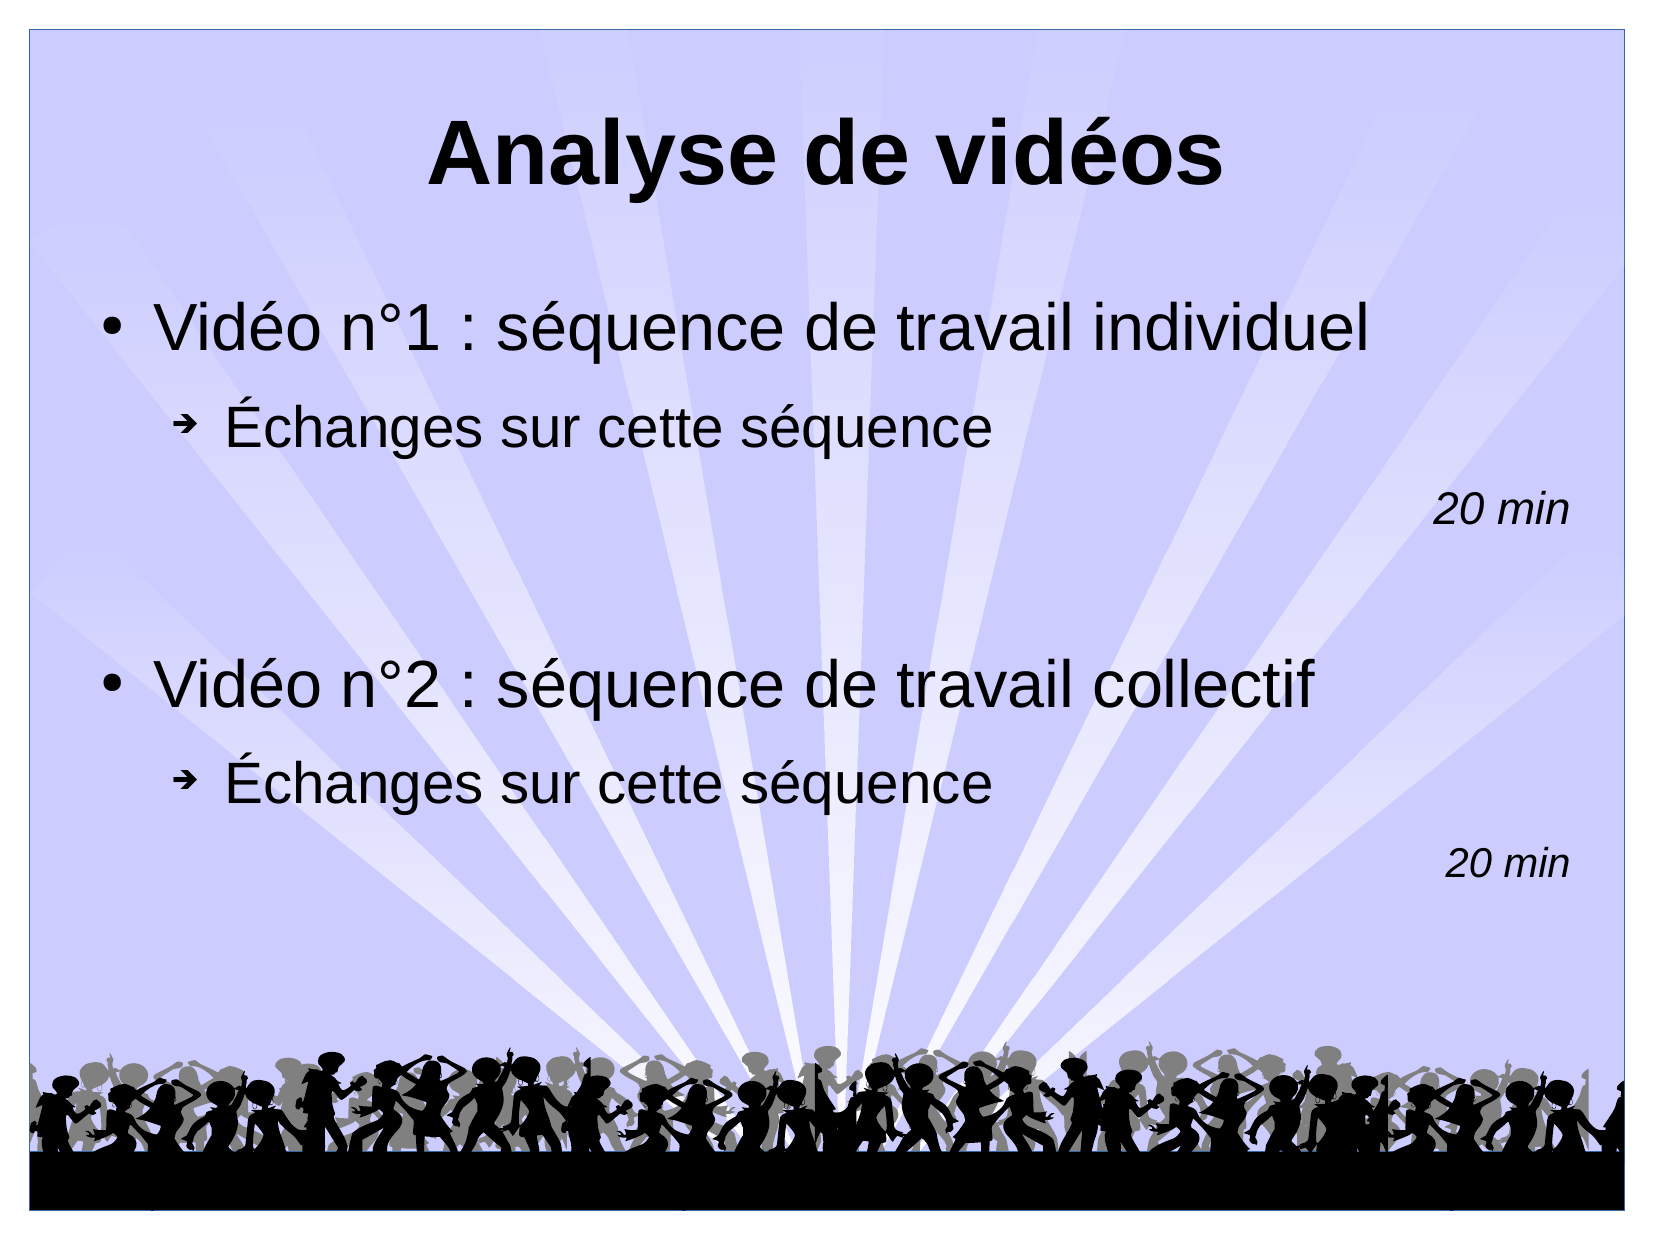

# Analyse de vidéos
Vidéo n°1 : séquence de travail individuel
Échanges sur cette séquence
20 min
Vidéo n°2 : séquence de travail collectif
Échanges sur cette séquence
20 min